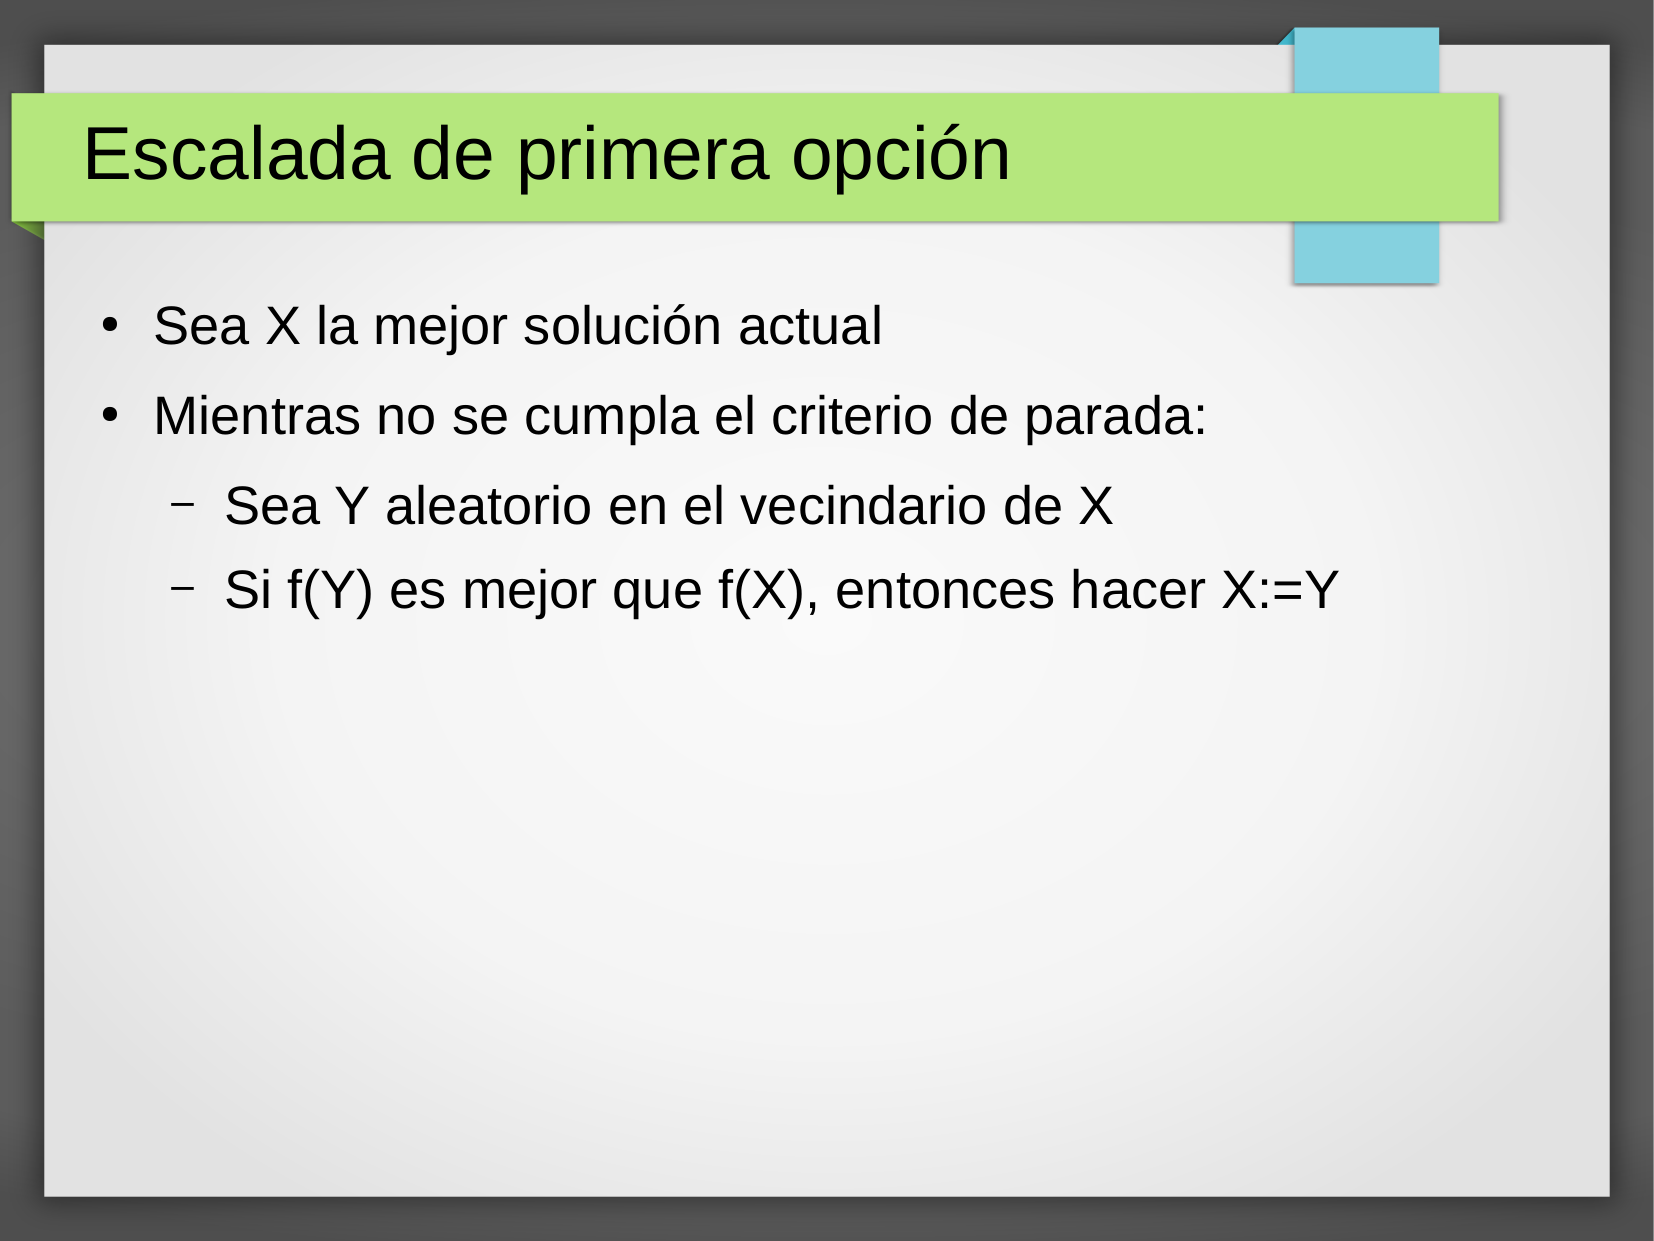

# Escalada de primera opción
Sea X la mejor solución actual
Mientras no se cumpla el criterio de parada:
Sea Y aleatorio en el vecindario de X
Si f(Y) es mejor que f(X), entonces hacer X:=Y